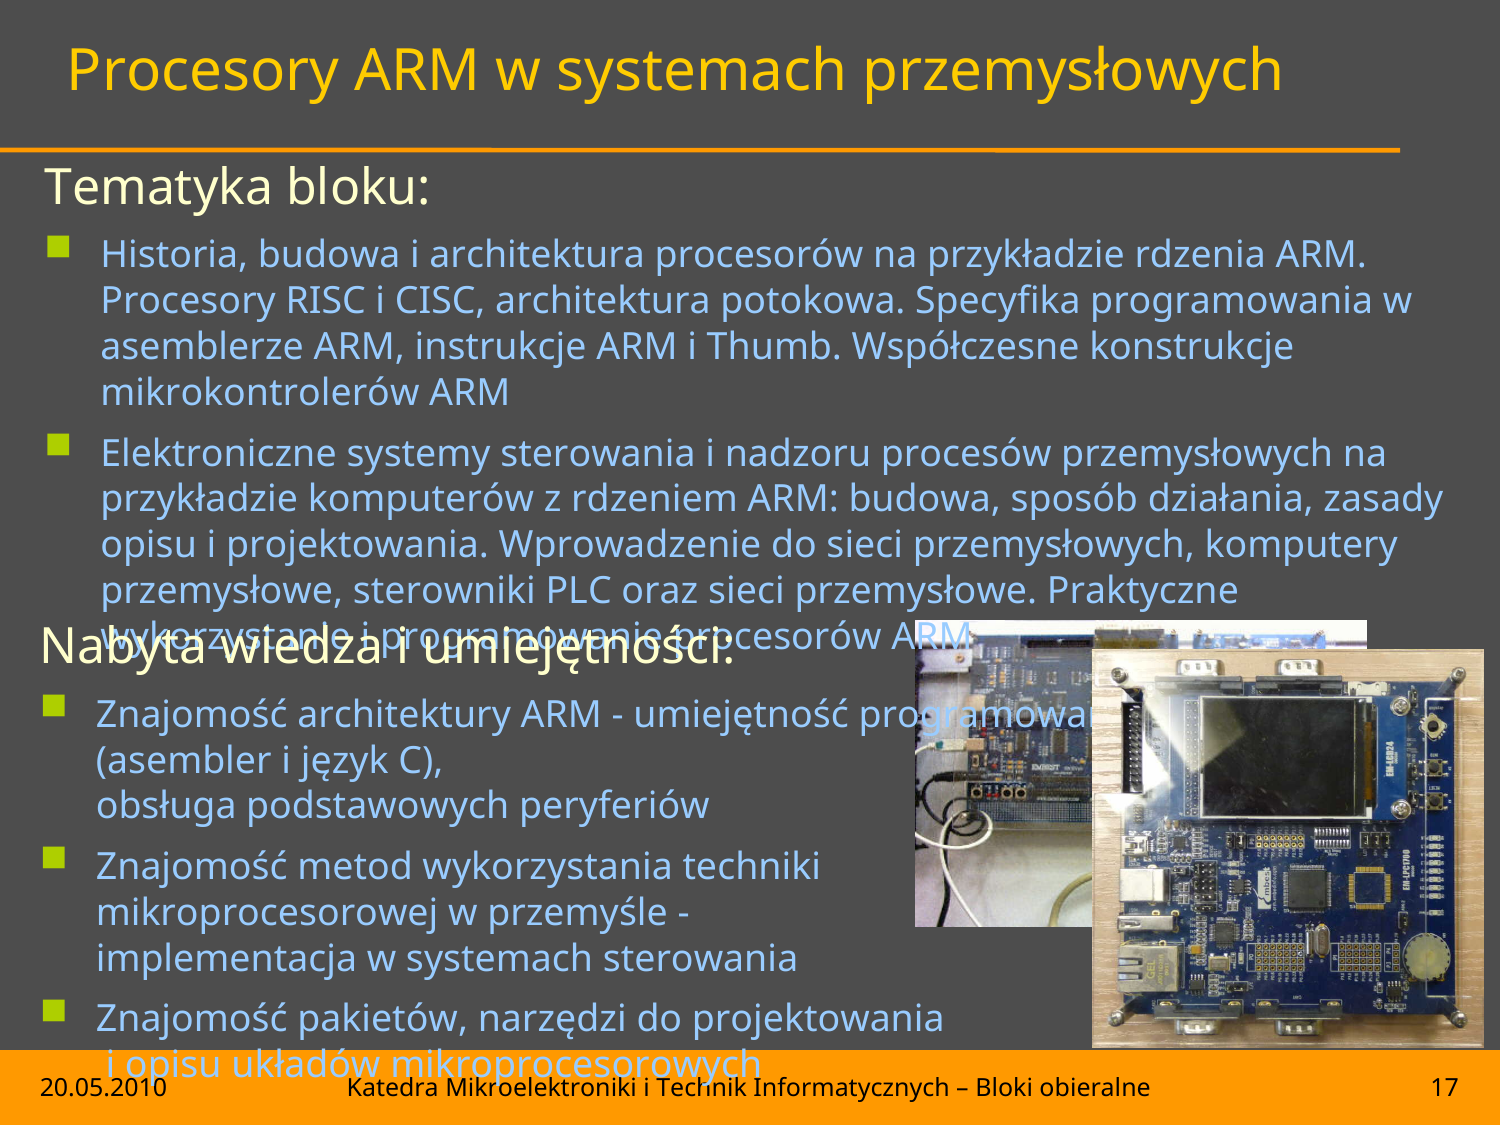

# Procesory ARM w systemach przemysłowych
Tematyka bloku:
Historia, budowa i architektura procesorów na przykładzie rdzenia ARM. Procesory RISC i CISC, architektura potokowa. Specyfika programowania w asemblerze ARM, instrukcje ARM i Thumb. Współczesne konstrukcje mikrokontrolerów ARM
Elektroniczne systemy sterowania i nadzoru procesów przemysłowych na przykładzie komputerów z rdzeniem ARM: budowa, sposób działania, zasady opisu i projektowania. Wprowadzenie do sieci przemysłowych, komputery przemysłowe, sterowniki PLC oraz sieci przemysłowe. Praktyczne wykorzystanie i programowanie procesorów ARM
Nabyta wiedza i umiejętności:
Znajomość architektury ARM - umiejętność programowania (asembler i język C),
obsługa podstawowych peryferiów
Znajomość metod wykorzystania techniki mikroprocesorowej w przemyśle -
implementacja w systemach sterowania
Znajomość pakietów, narzędzi do projektowania
 i opisu układów mikroprocesorowych
20.05.2010
Katedra Mikroelektroniki i Technik Informatycznych – Bloki obieralne
17